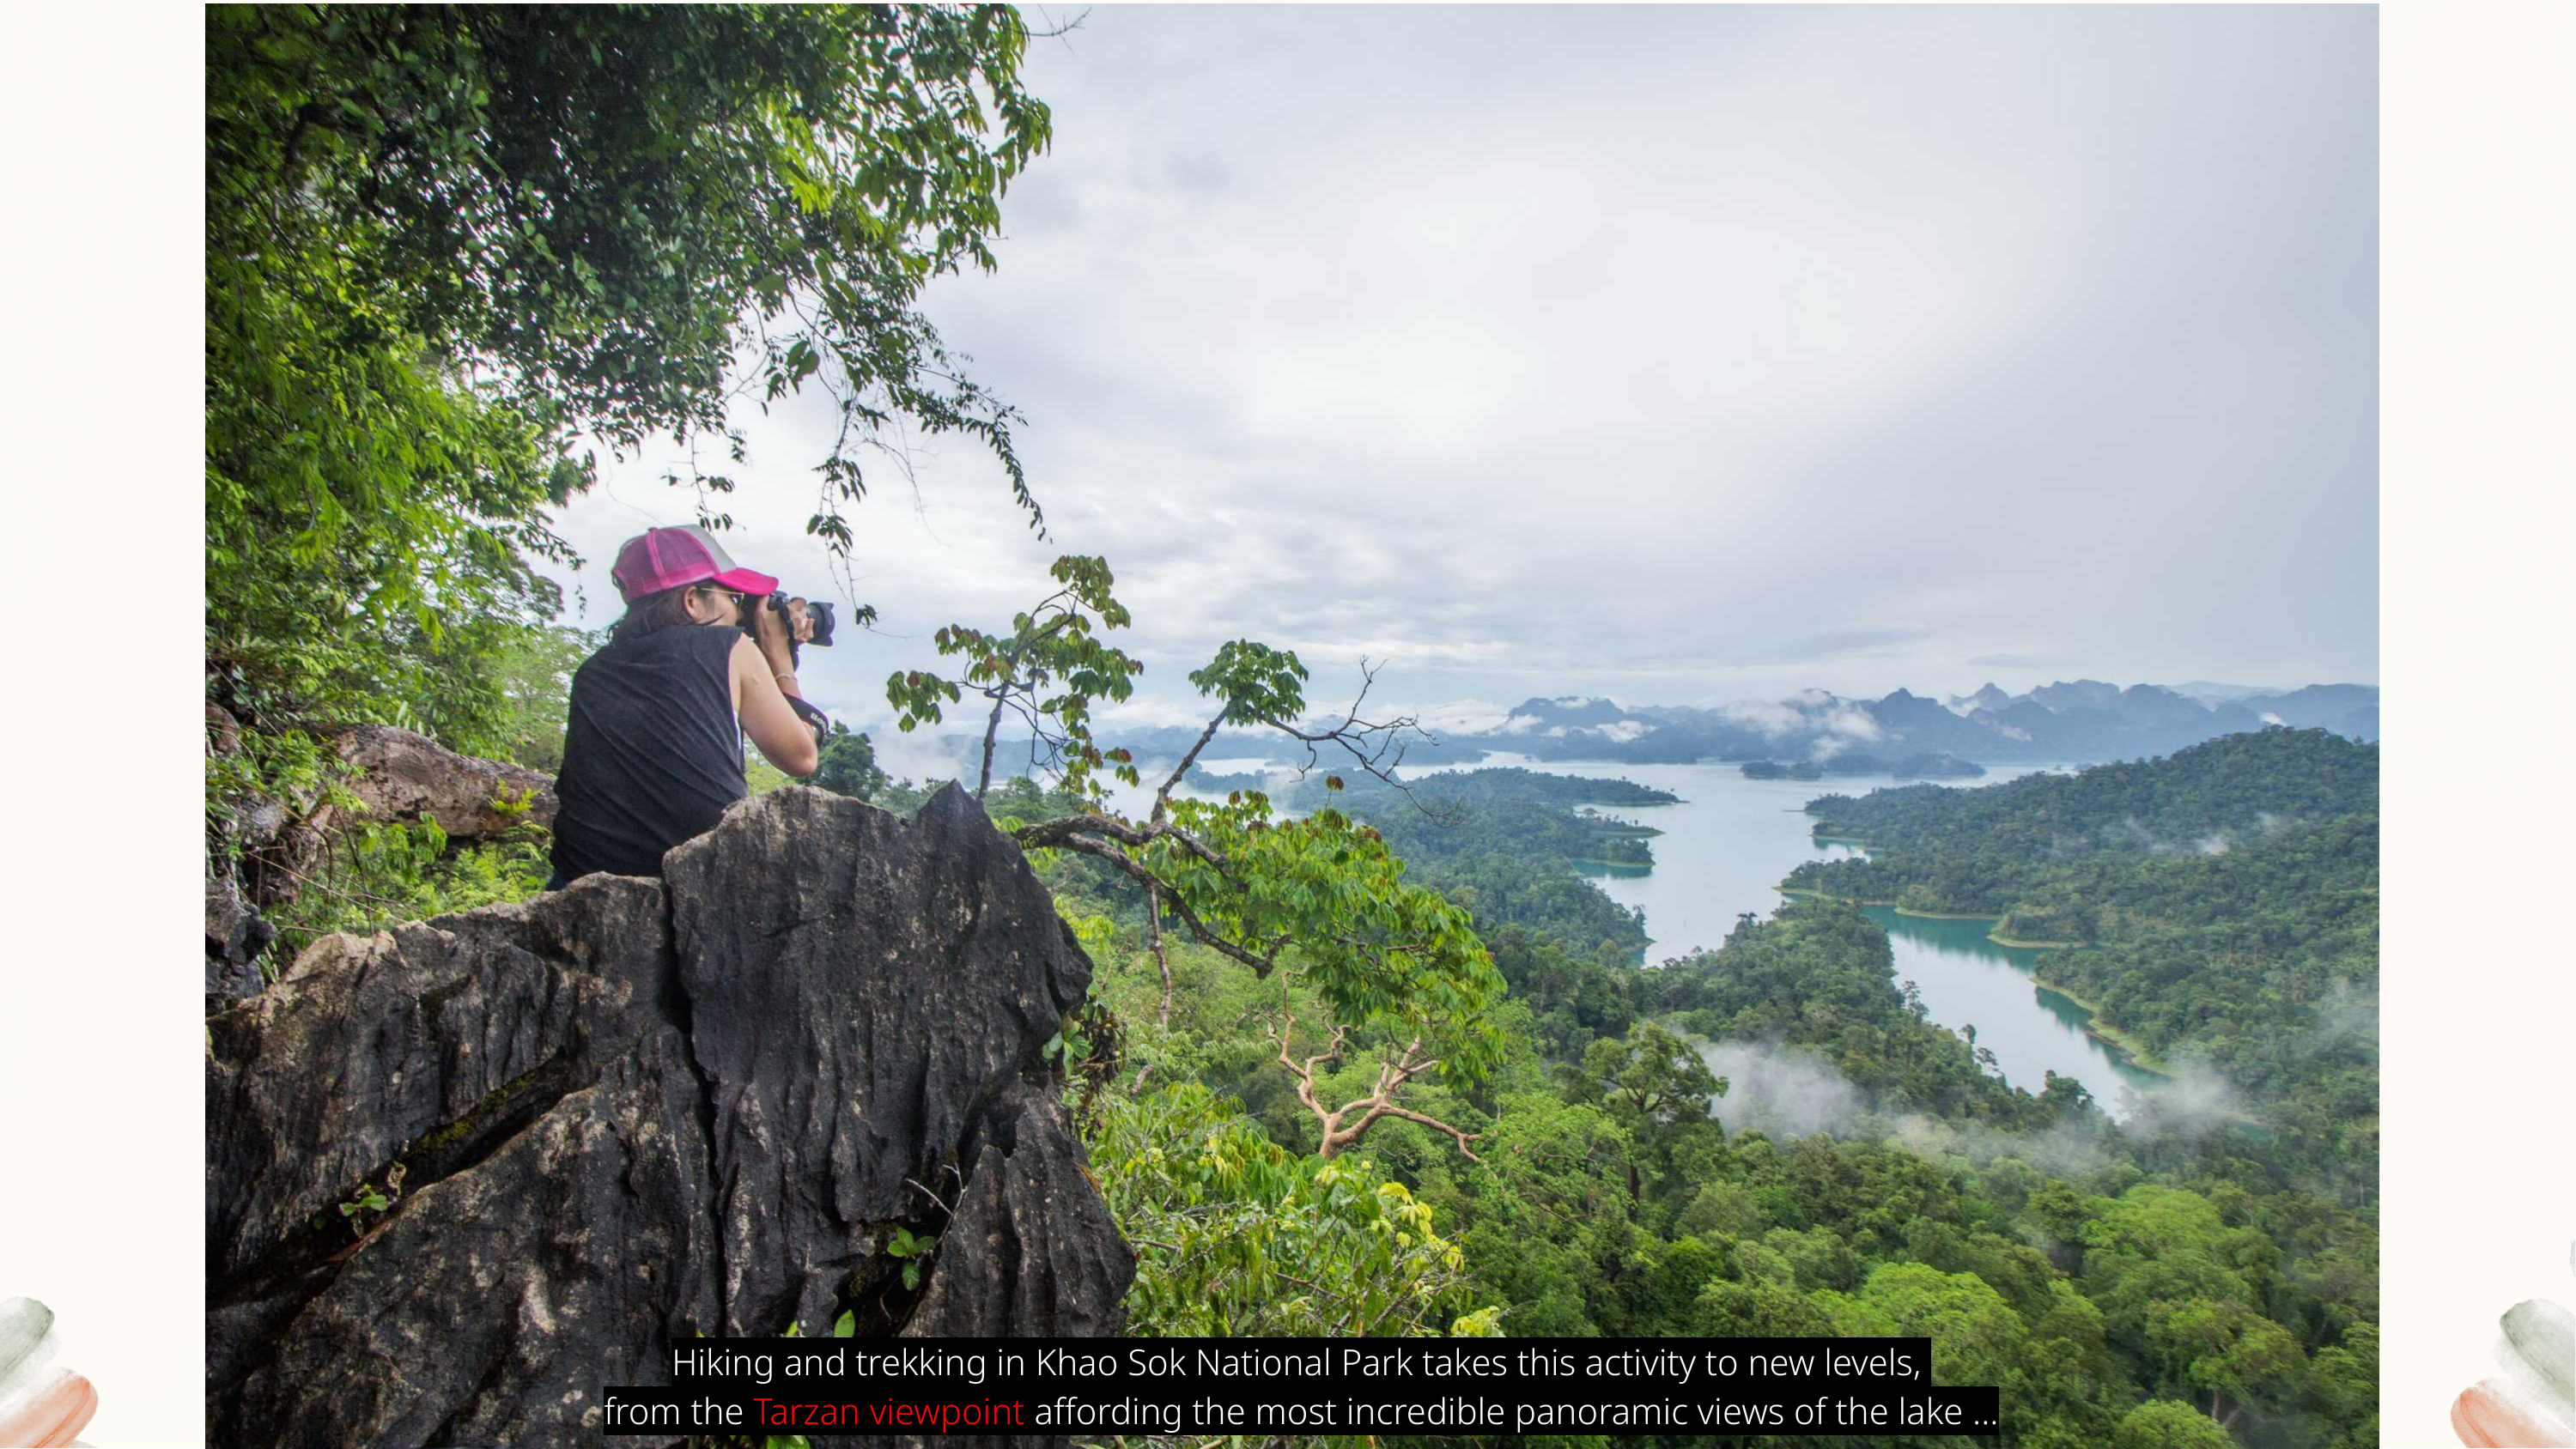

Hiking and trekking in Khao Sok National Park takes this activity to new levels,
from the Tarzan viewpoint affording the most incredible panoramic views of the lake ...